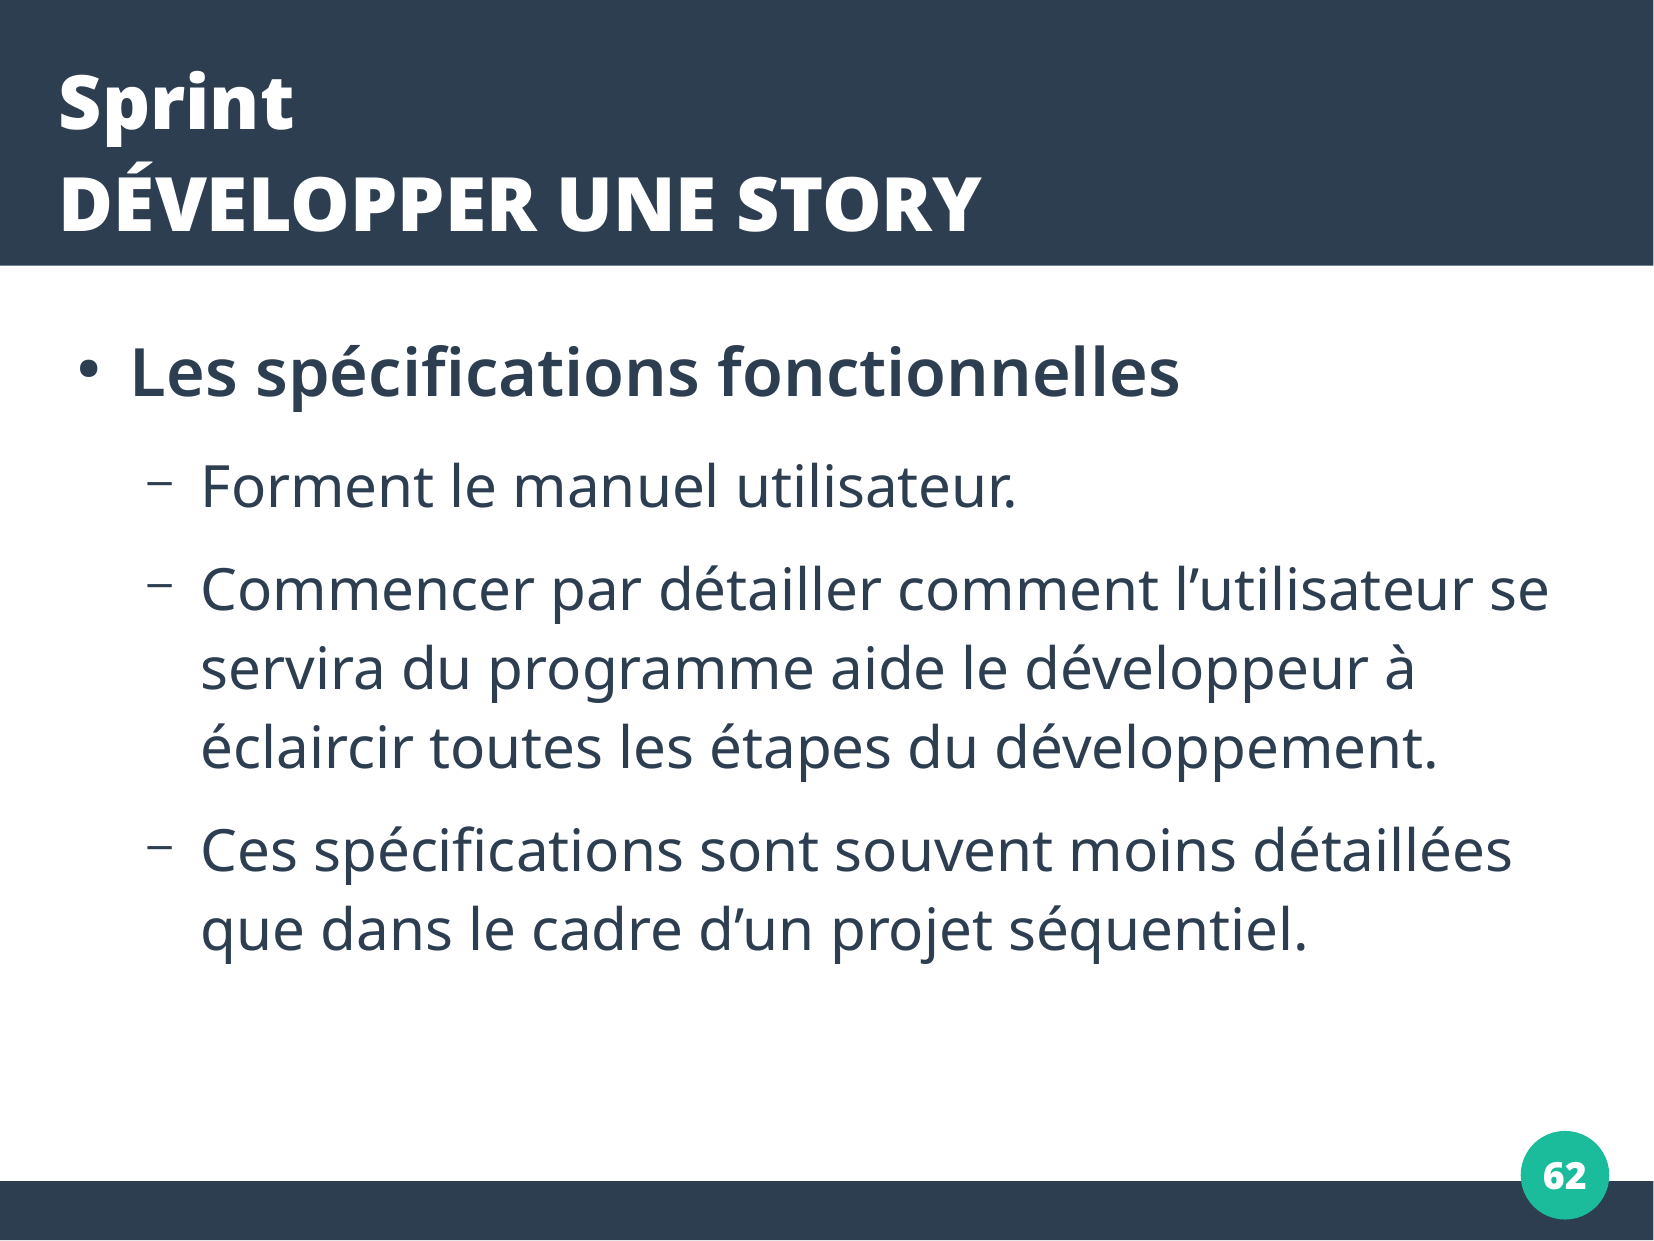

# Sprint DÉVELOPPER UNE STORY
Les spécifications fonctionnelles
Forment le manuel utilisateur.
Commencer par détailler comment l’utilisateur se servira du programme aide le développeur à éclaircir toutes les étapes du développement.
Ces spécifications sont souvent moins détaillées que dans le cadre d’un projet séquentiel.
62